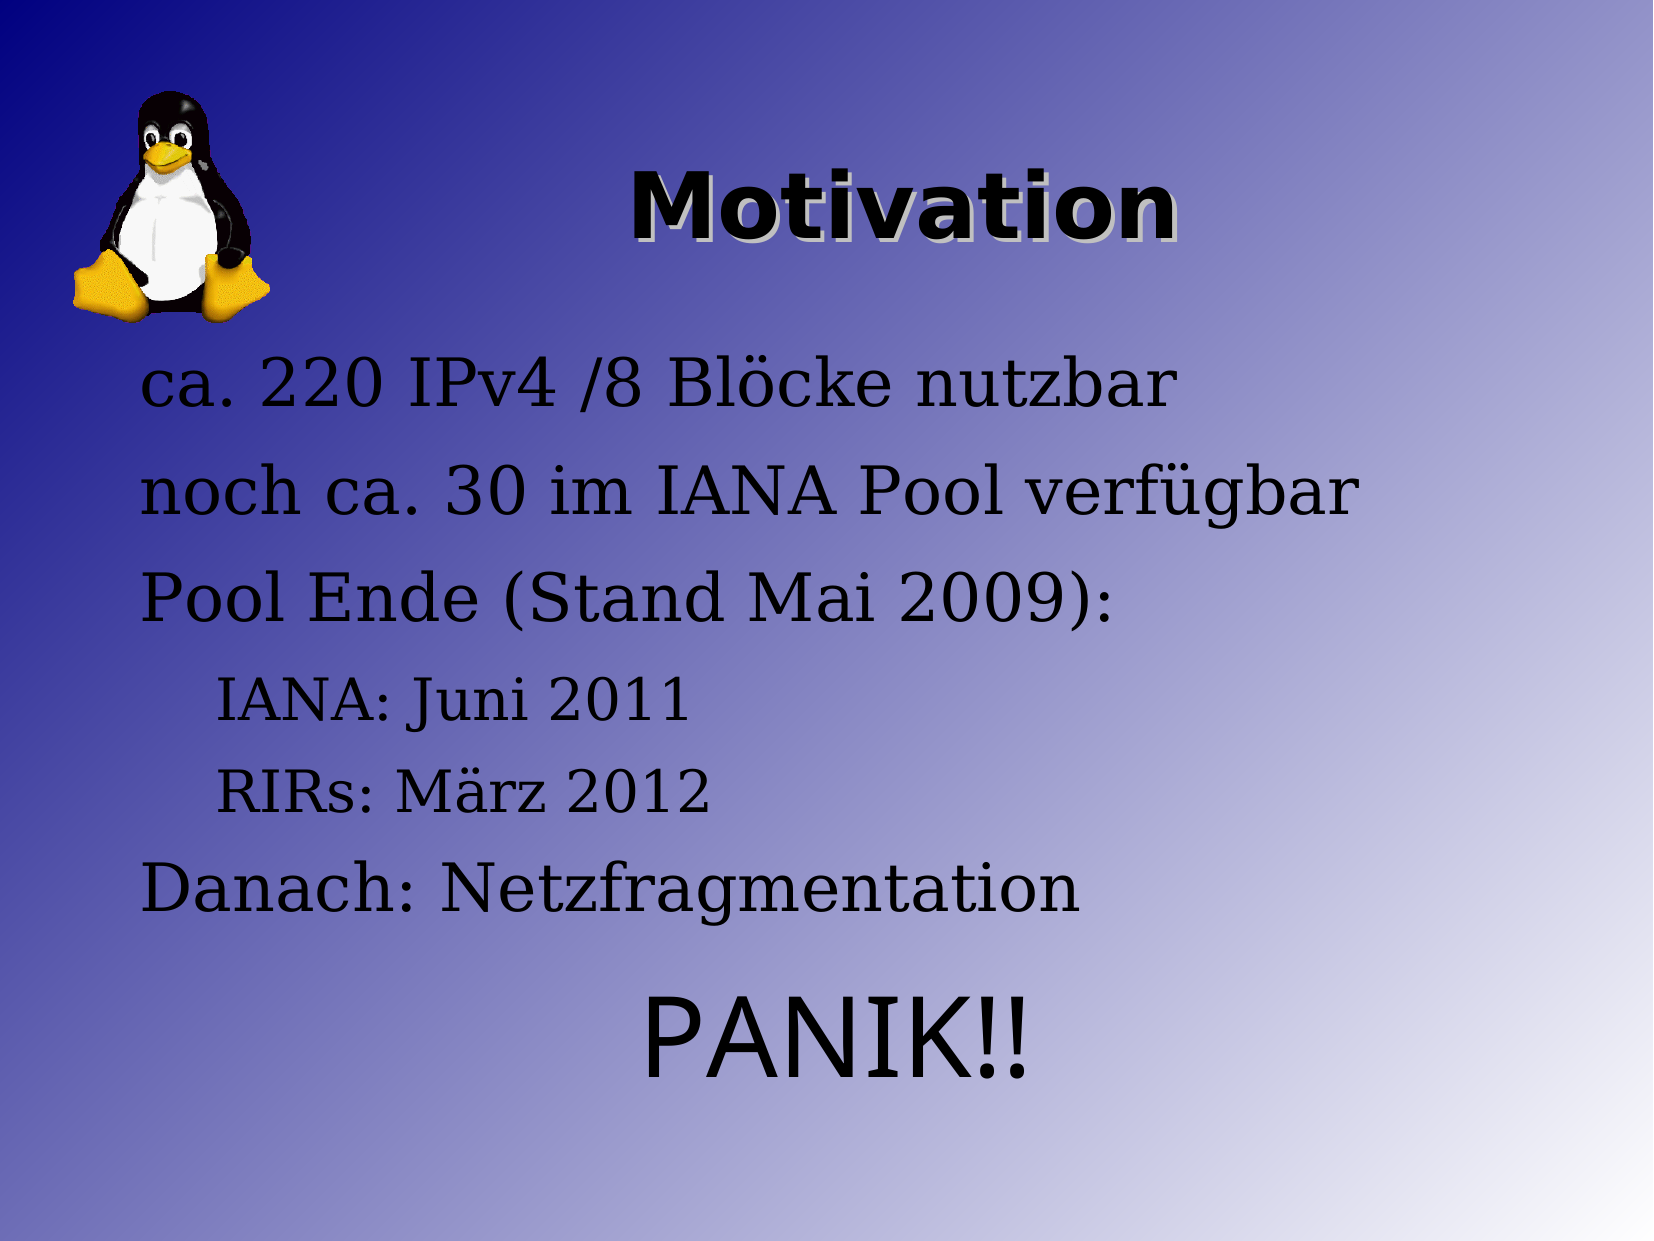

# Motivation
ca. 220 IPv4 /8 Blöcke nutzbar
noch ca. 30 im IANA Pool verfügbar
Pool Ende (Stand Mai 2009):
IANA: Juni 2011
RIRs: März 2012
Danach: Netzfragmentation
PANIK!!